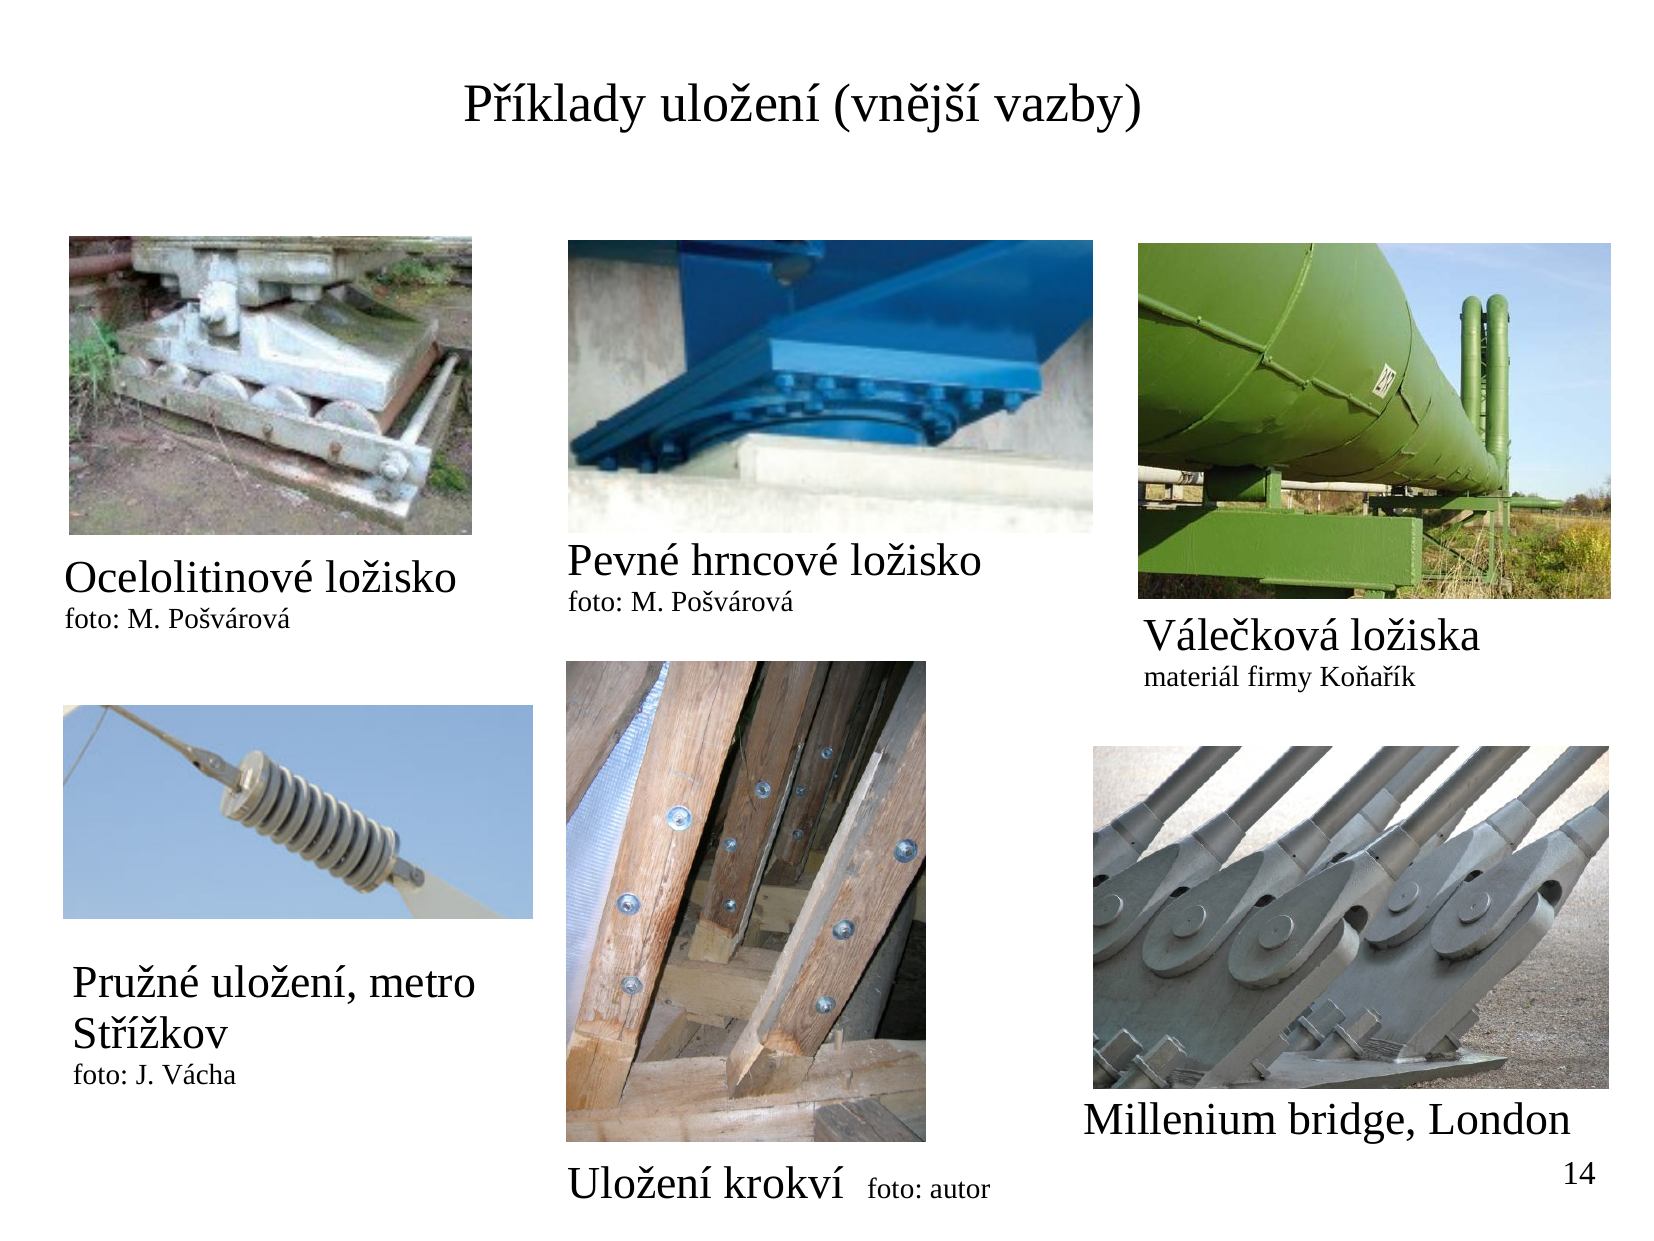

# Příklady uložení (vnější vazby)
Pevné hrncové ložisko
foto: M. Pošvárová
Ocelolitinové ložisko
foto: M. Pošvárová
Válečková ložiska
materiál firmy Koňařík
Pružné uložení, metro Střížkov
foto: J. Vácha
Millenium bridge, London
Uložení krokví foto: autor
14